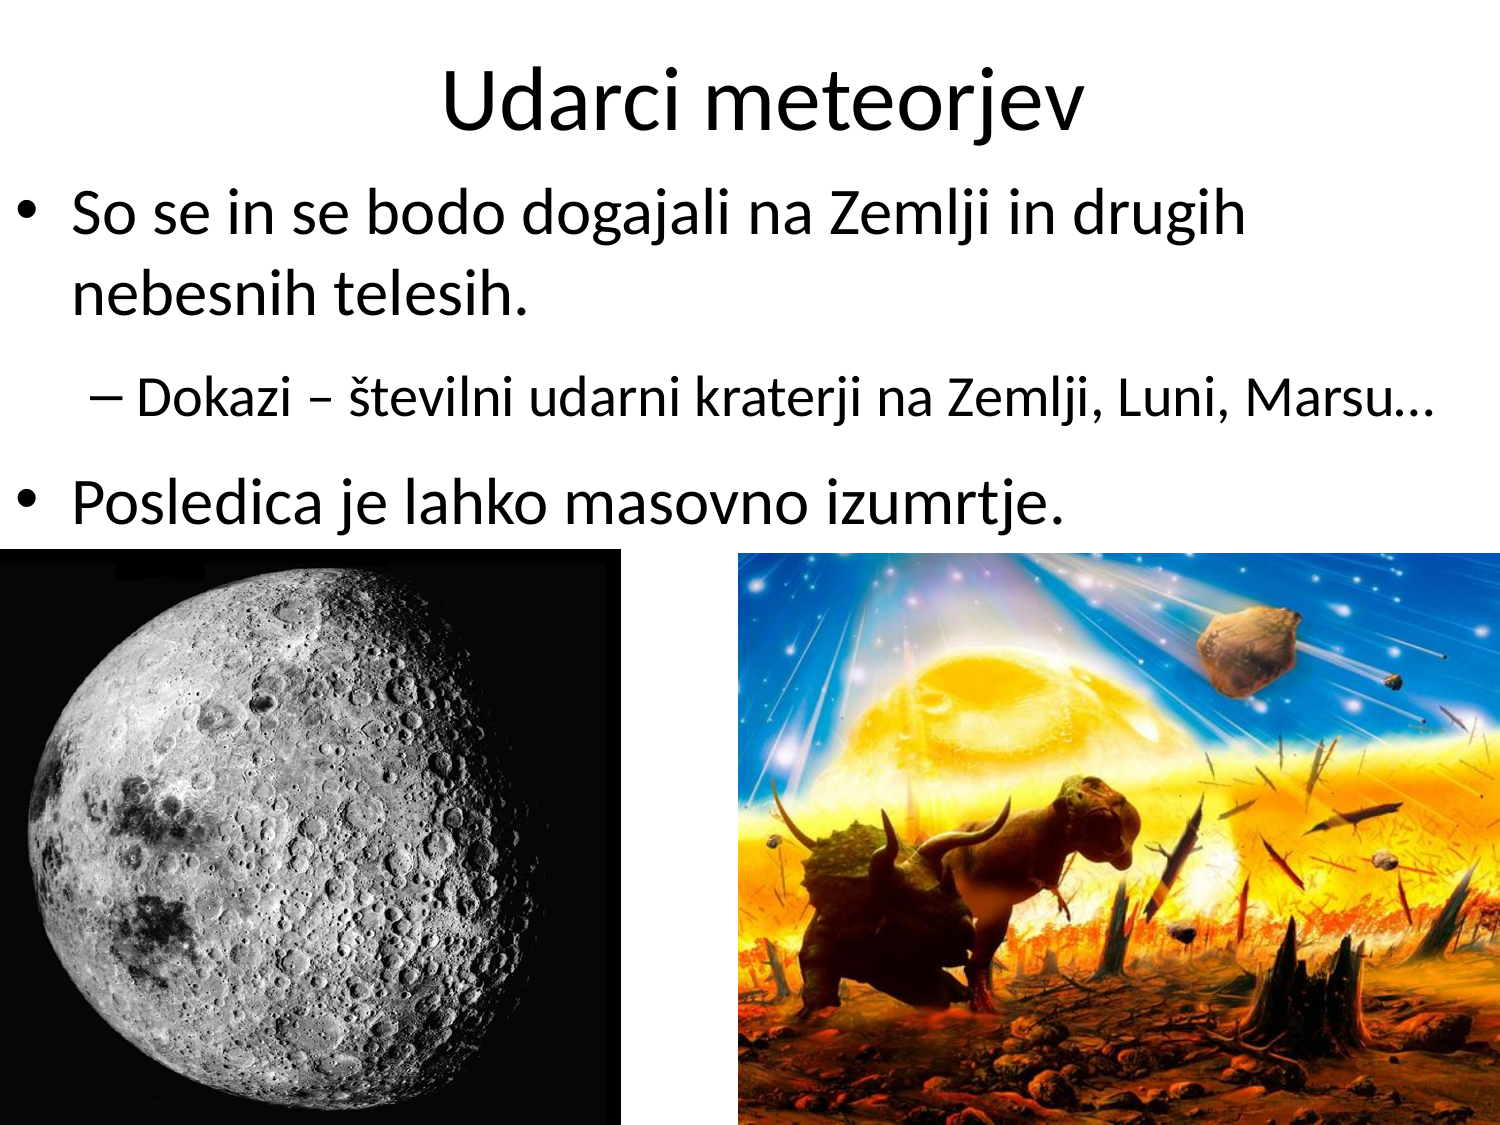

# Udarci meteorjev
So se in se bodo dogajali na Zemlji in drugih nebesnih telesih.
Dokazi – številni udarni kraterji na Zemlji, Luni, Marsu…
Posledica je lahko masovno izumrtje.